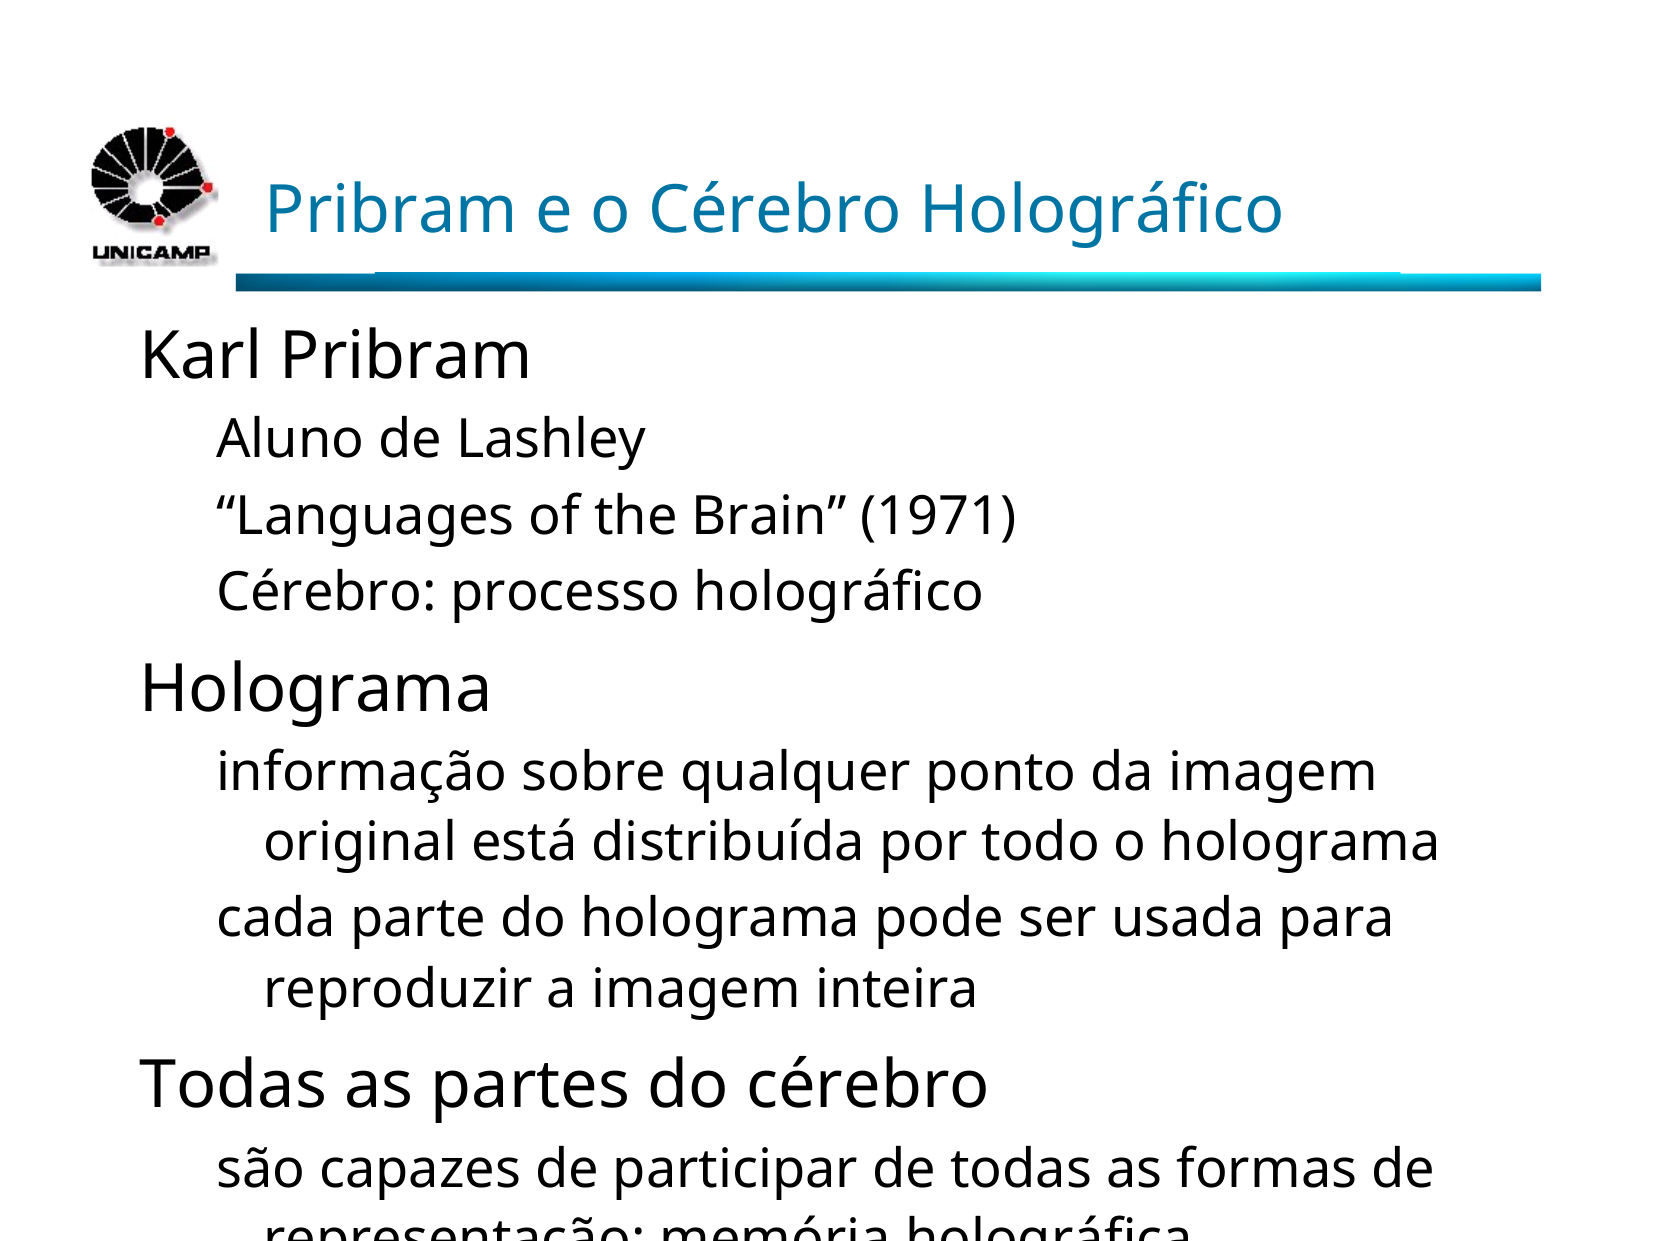

# Pribram e o Cérebro Holográfico
Karl Pribram
Aluno de Lashley
“Languages of the Brain” (1971)
Cérebro: processo holográfico
Holograma
informação sobre qualquer ponto da imagem original está distribuída por todo o holograma
cada parte do holograma pode ser usada para reproduzir a imagem inteira
Todas as partes do cérebro
são capazes de participar de todas as formas de representação: memória holográfica